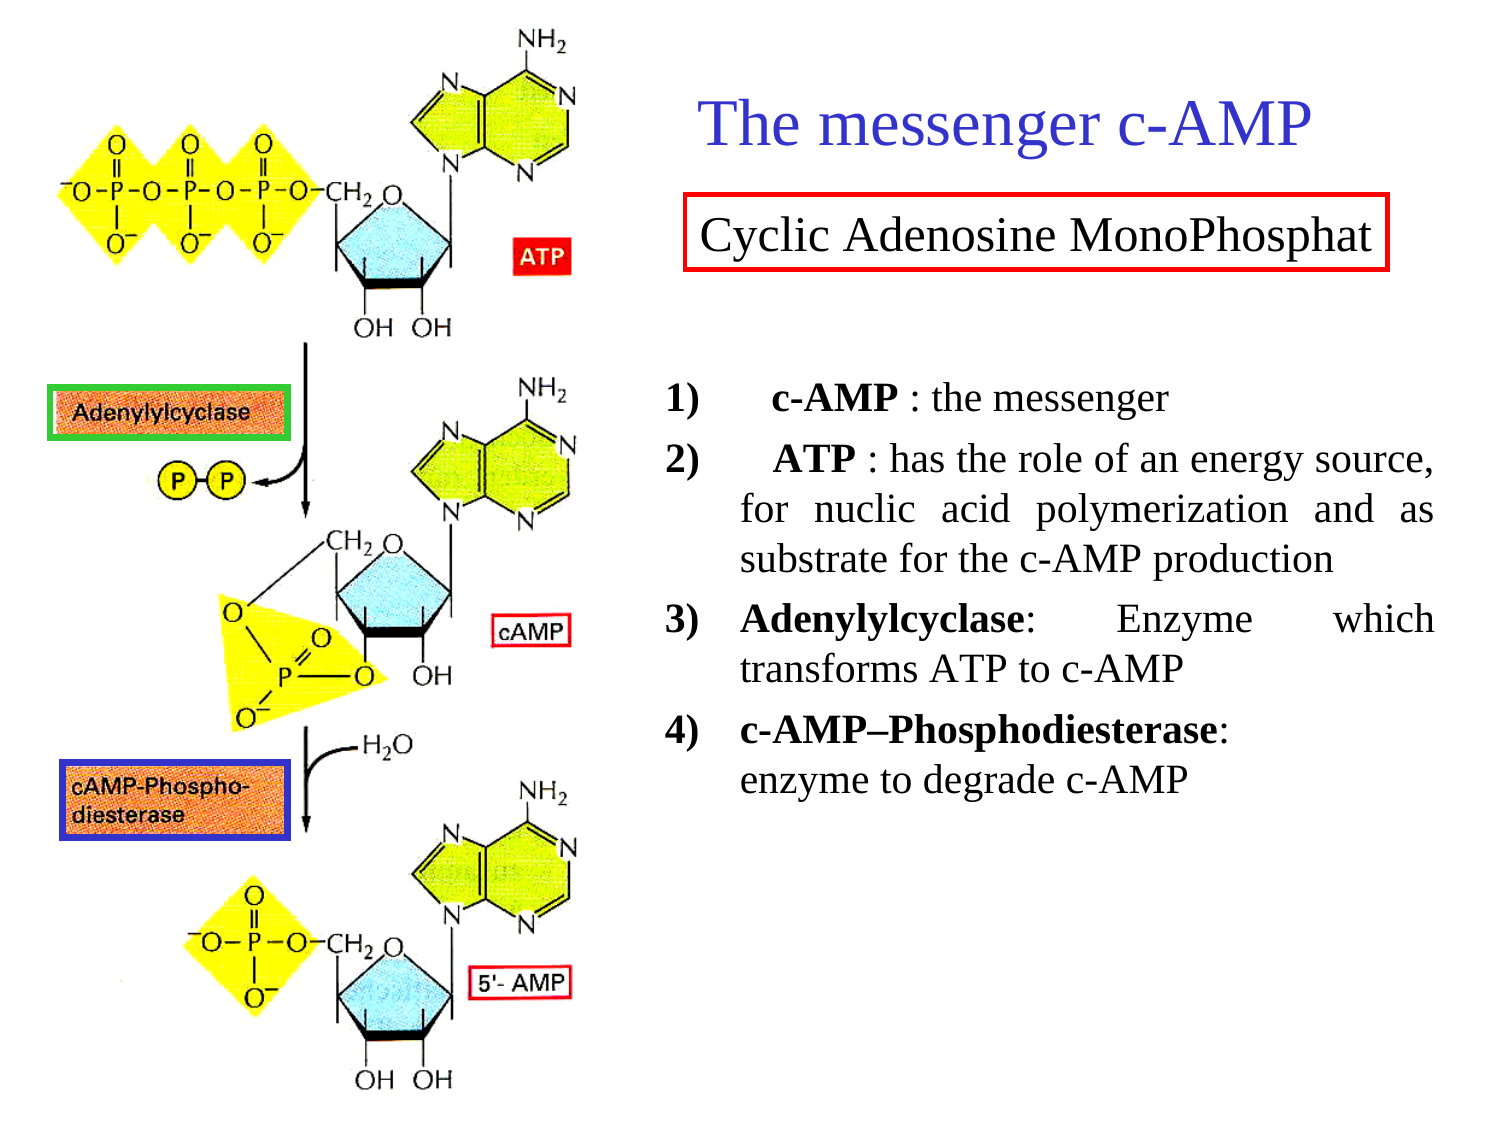

# The messenger c-AMP
Cyclic Adenosine MonoPhosphat
1)	 c-AMP : the messenger
2)	 ATP : has the role of an energy source, for nuclic acid polymerization and as substrate for the c-AMP production
Adenylylcyclase: Enzyme which transforms ATP to c-AMP
c-AMP–Phosphodiesterase:
enzyme to degrade c-AMP